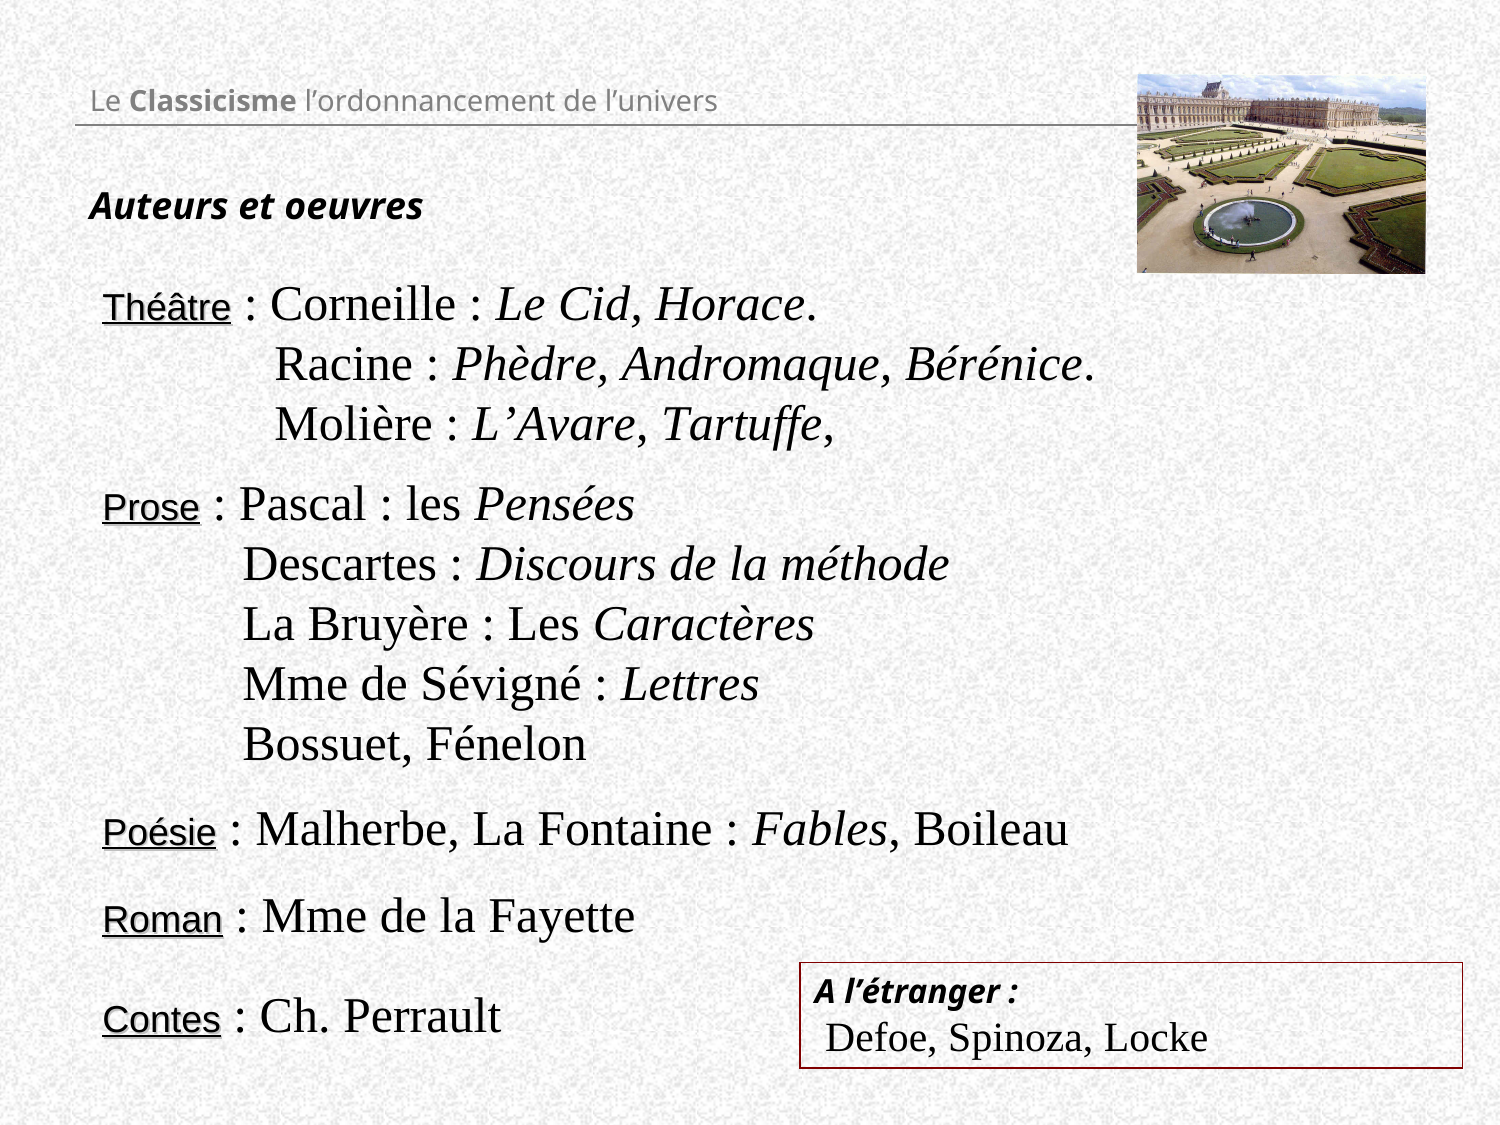

Le Classicisme l’ordonnancement de l’univers
Auteurs et oeuvres
Théâtre : Corneille : Le Cid, Horace.
Racine : Phèdre, Andromaque, Bérénice.
Molière : L’Avare, Tartuffe,
Prose : Pascal : les Pensées
Descartes : Discours de la méthode
La Bruyère : Les Caractères
Mme de Sévigné : Lettres
Bossuet, Fénelon
Poésie : Malherbe, La Fontaine : Fables, Boileau
Roman : Mme de la Fayette
A l’étranger :
 Defoe, Spinoza, Locke
Contes : Ch. Perrault